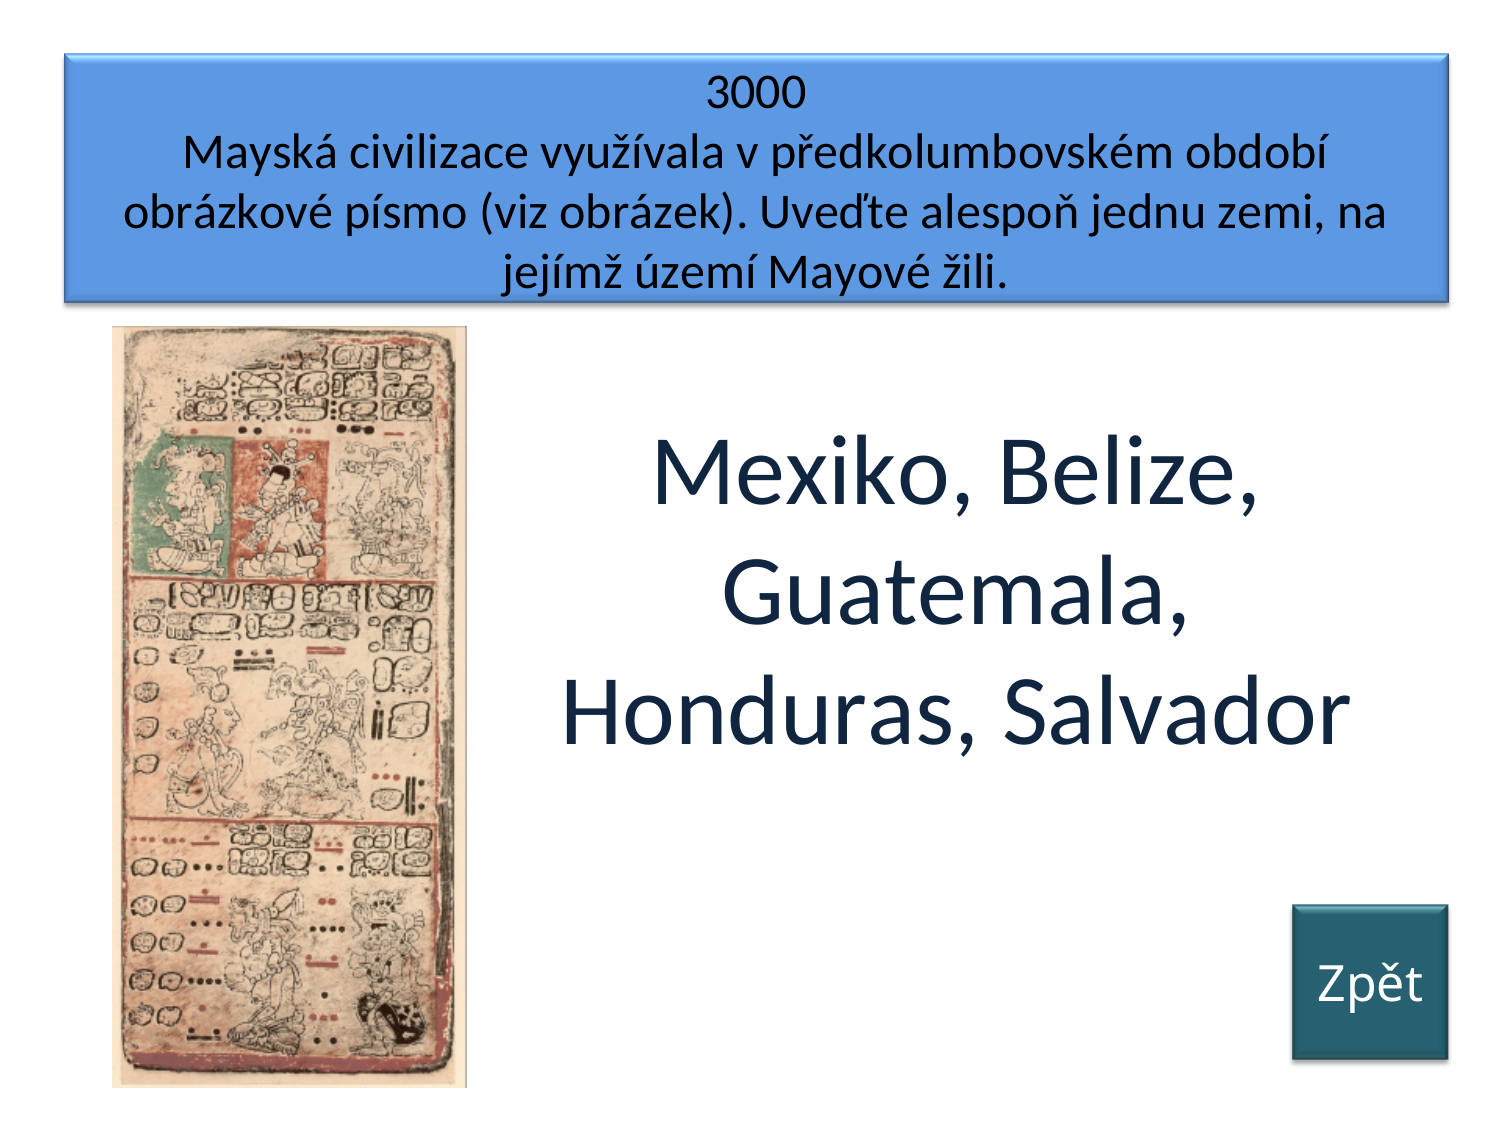

3000
Mayská civilizace využívala v předkolumbovském období obrázkové písmo (viz obrázek). Uveďte alespoň jednu zemi, na jejímž území Mayové žili.
Mexiko, Belize, Guatemala, Honduras, Salvador
Zpět